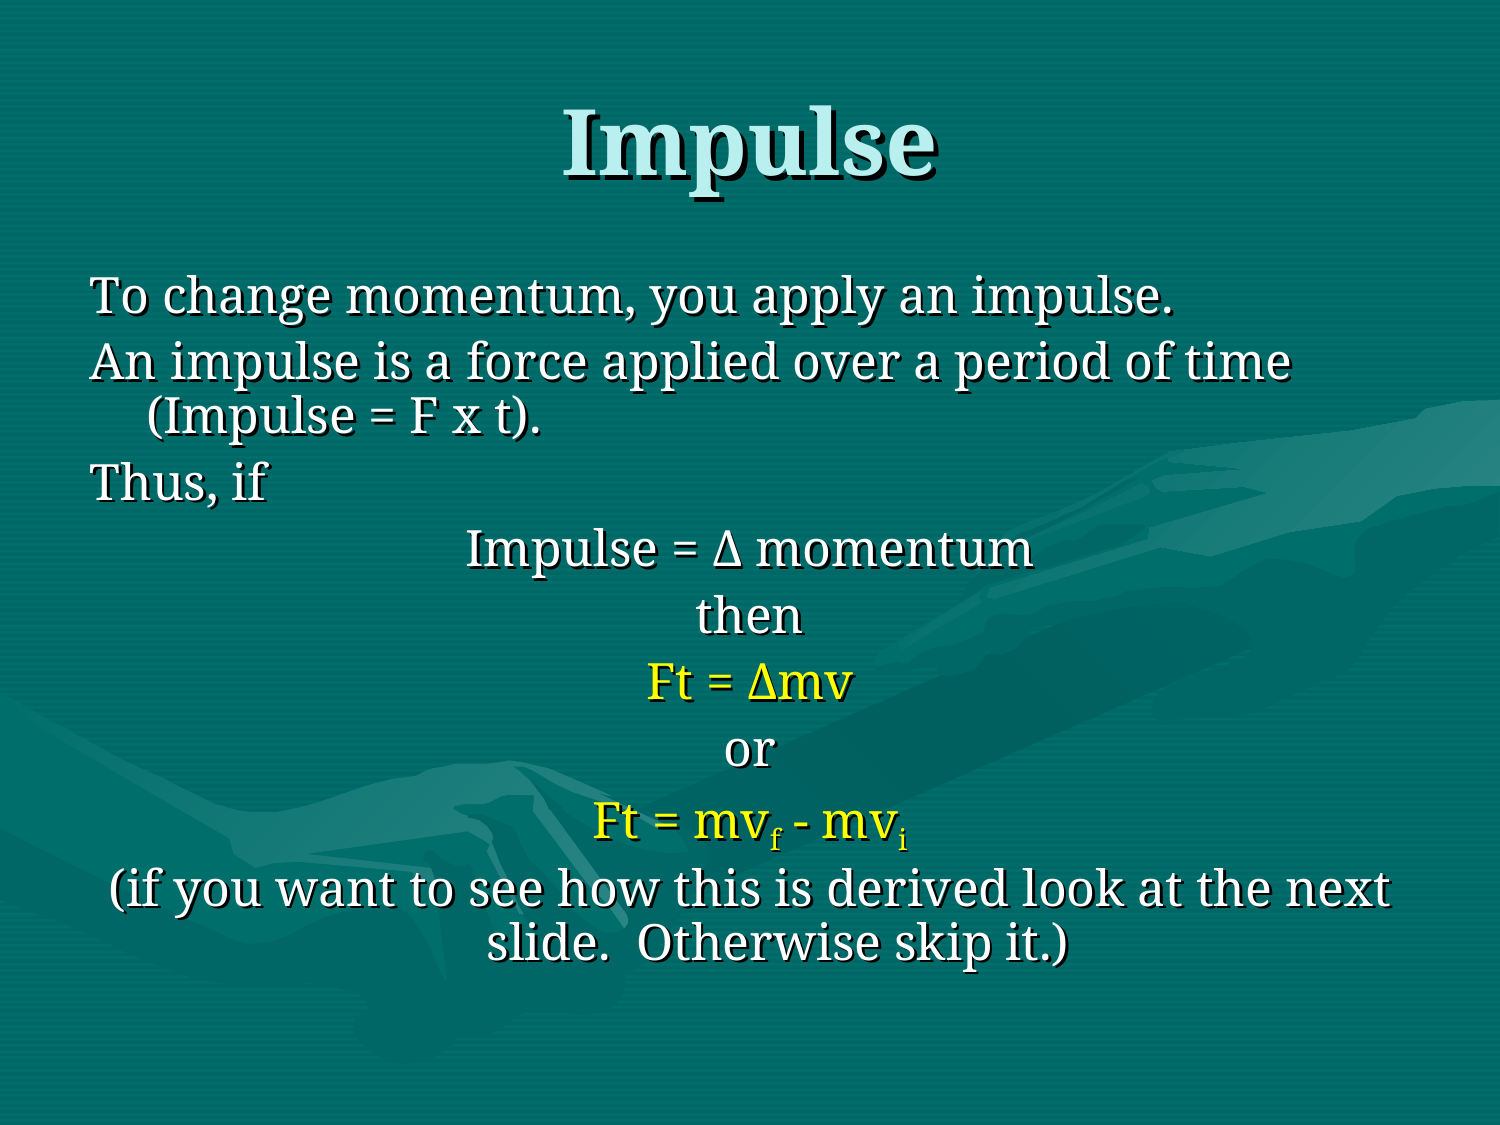

# Impulse
To change momentum, you apply an impulse.
An impulse is a force applied over a period of time (Impulse = F x t).
Thus, if
Impulse = Δ momentum
then
Ft = Δmv
or
Ft = mvf - mvi
(if you want to see how this is derived look at the next slide. Otherwise skip it.)